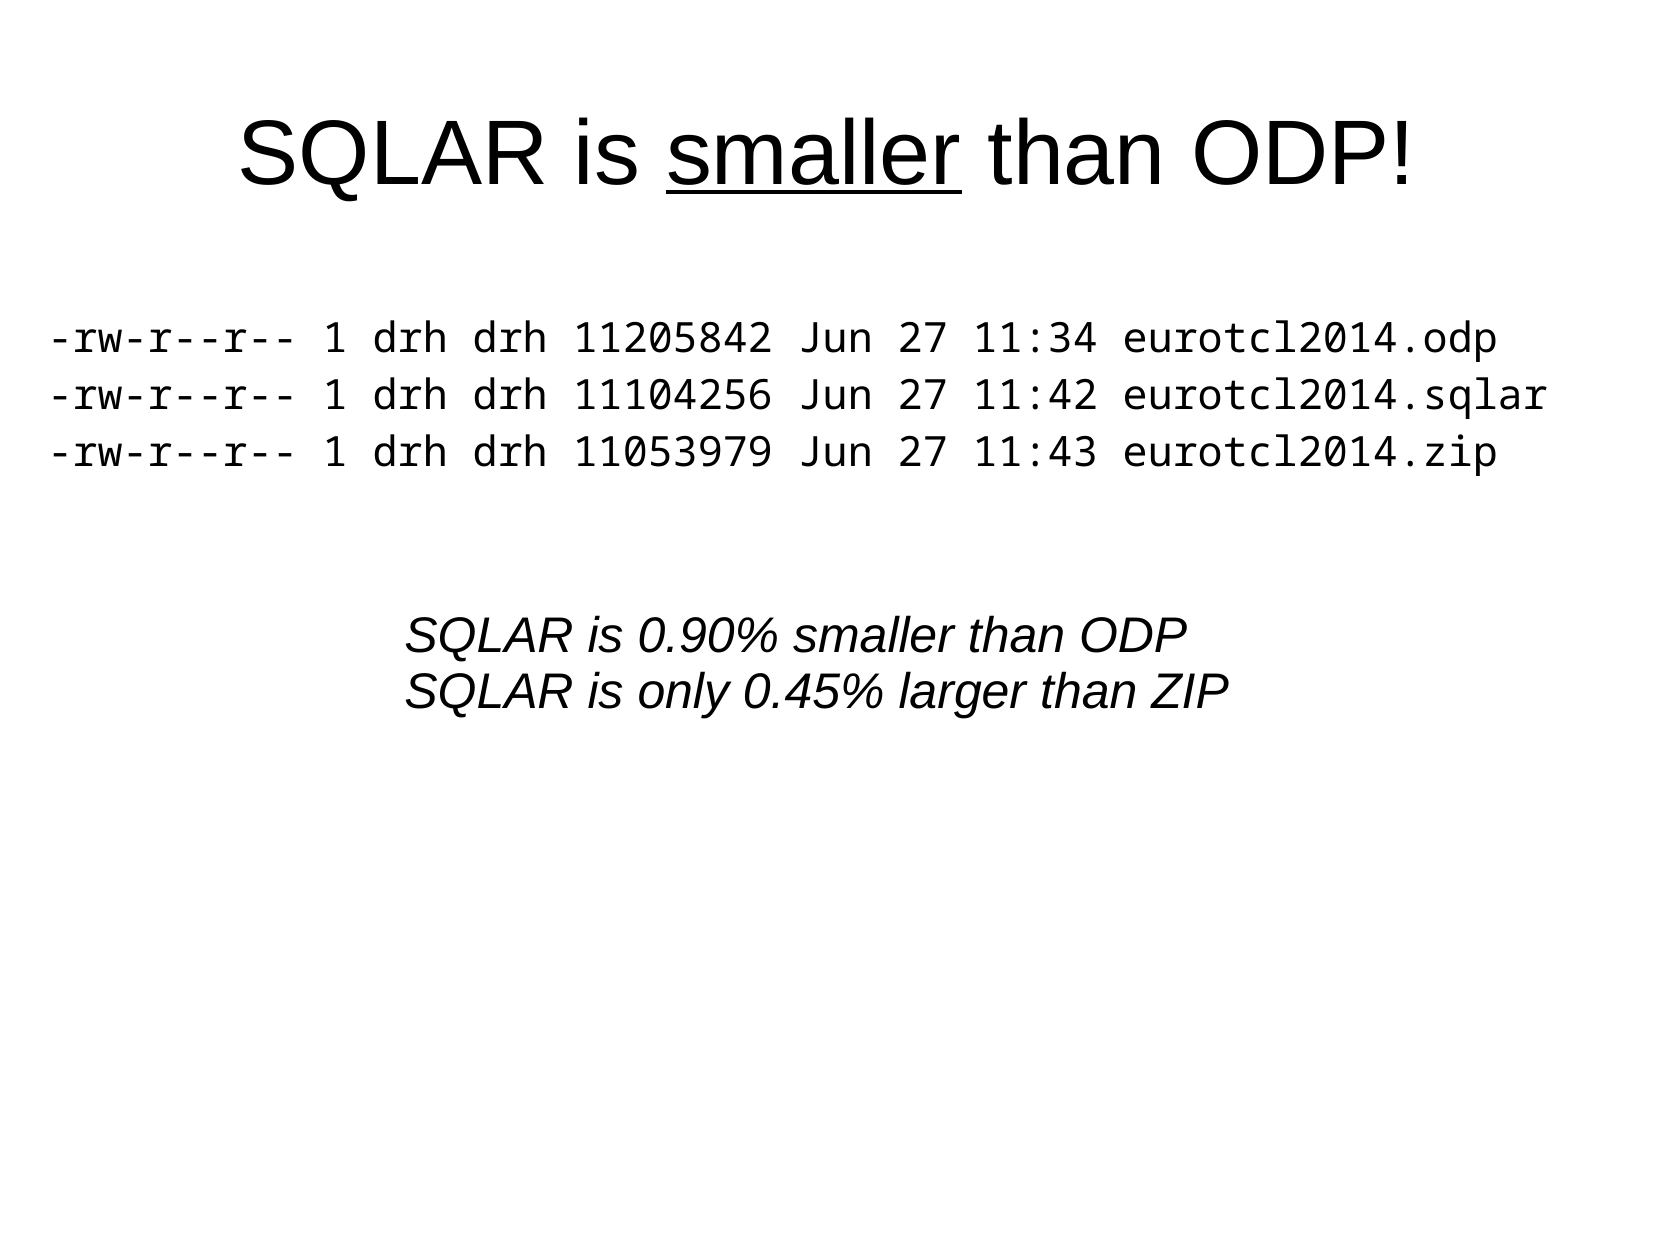

# SQLAR is smaller than ODP!
-rw-r--r-- 1 drh drh 11205842 Jun 27 11:34 eurotcl2014.odp
-rw-r--r-- 1 drh drh 11104256 Jun 27 11:42 eurotcl2014.sqlar
-rw-r--r-- 1 drh drh 11053979 Jun 27 11:43 eurotcl2014.zip
SQLAR is 0.90% smaller than ODP
SQLAR is only 0.45% larger than ZIP